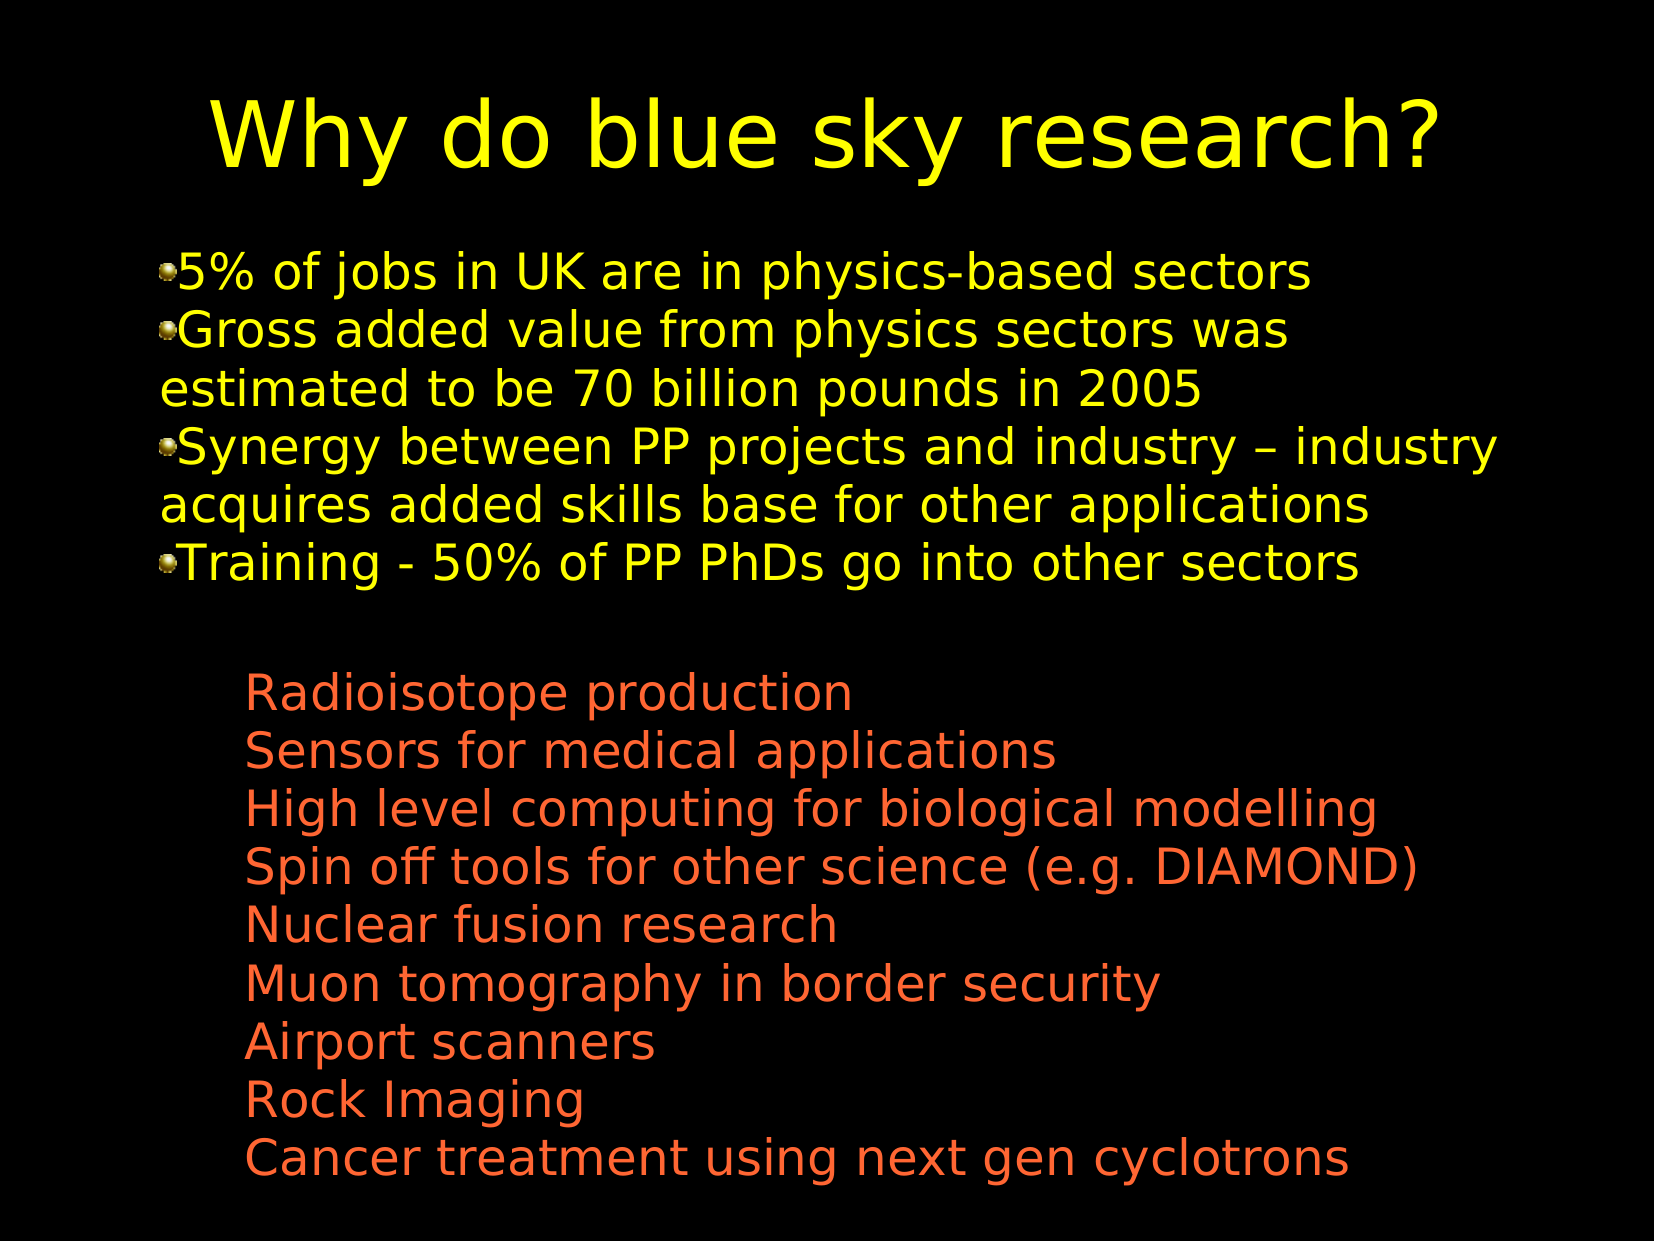

# Why do blue sky research?
5% of jobs in UK are in physics-based sectors
Gross added value from physics sectors was estimated to be 70 billion pounds in 2005
Synergy between PP projects and industry – industry acquires added skills base for other applications
Training - 50% of PP PhDs go into other sectors
Radioisotope production
Sensors for medical applications
High level computing for biological modelling
Spin off tools for other science (e.g. DIAMOND)
Nuclear fusion research
Muon tomography in border security
Airport scanners
Rock Imaging
Cancer treatment using next gen cyclotrons